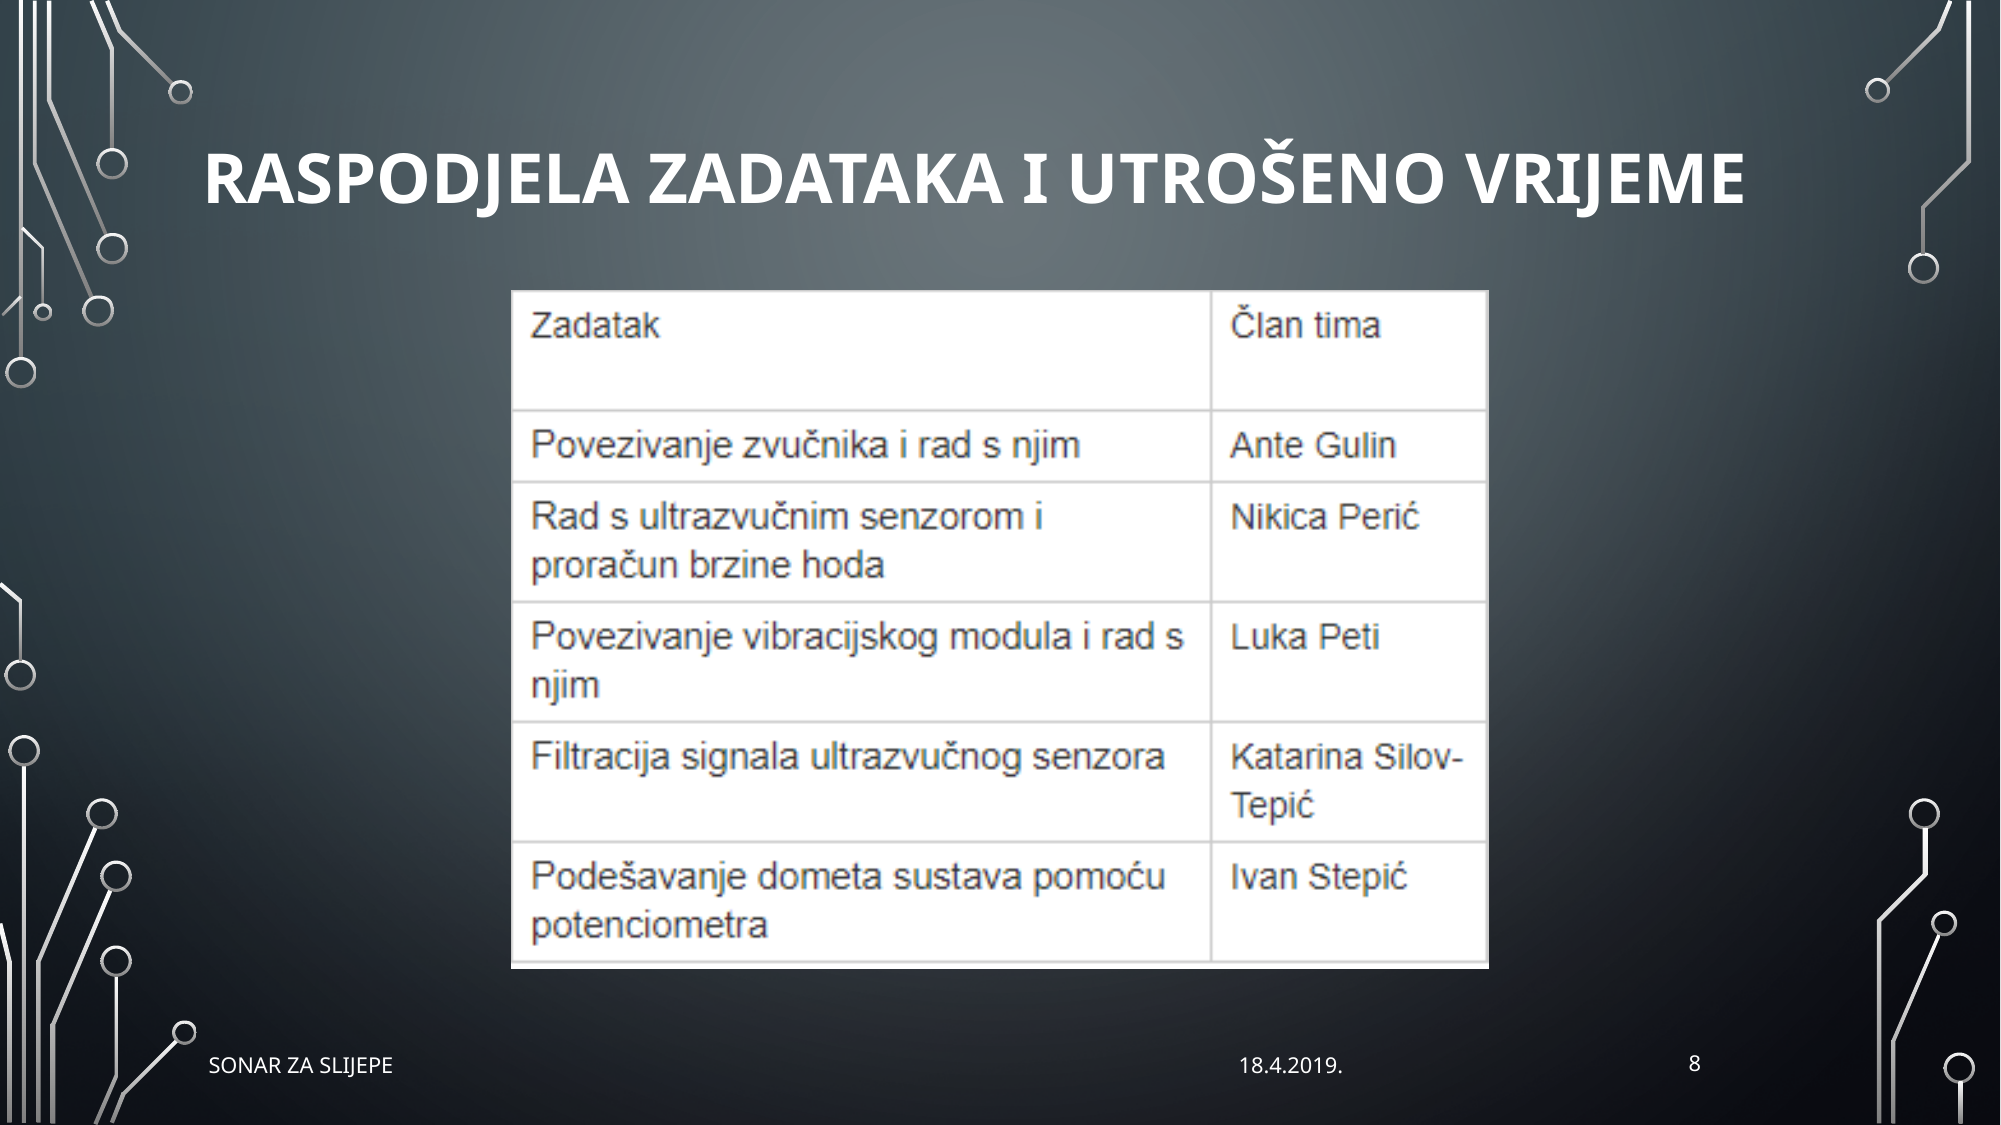

# Raspodjela zadataka i utrošeno vrijeme
Sonar za slijepe
18.4.2019.